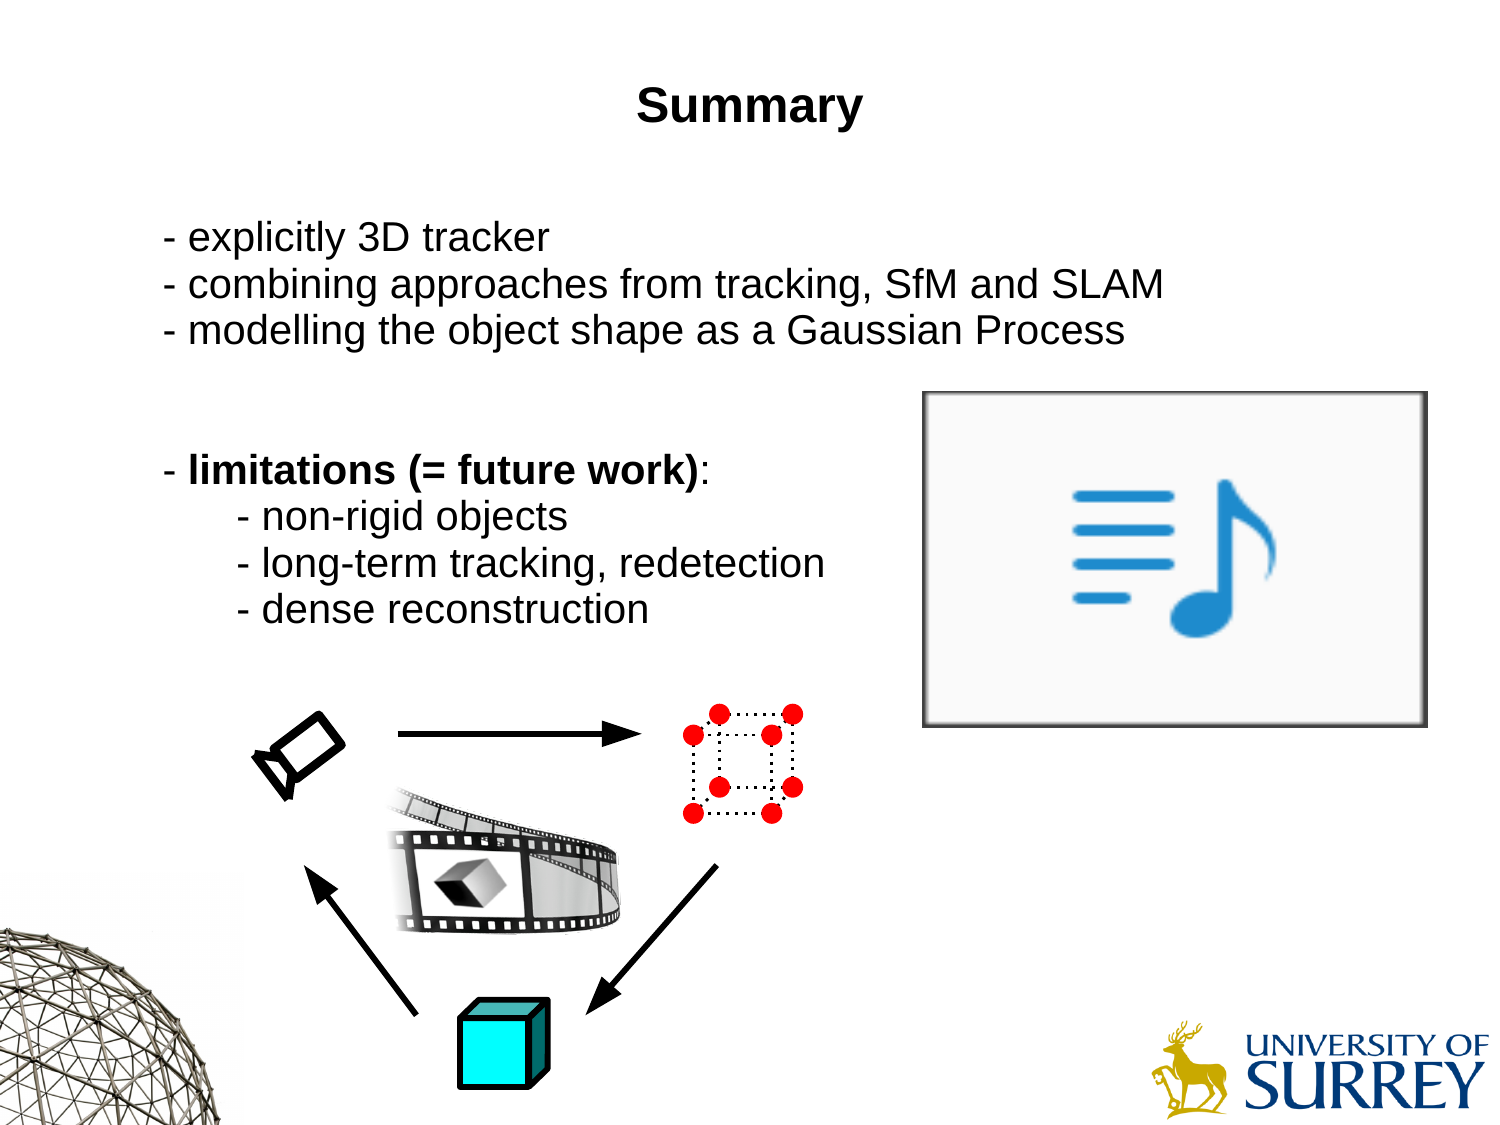

# Summary
- explicitly 3D tracker
- combining approaches from tracking, SfM and SLAM
- modelling the object shape as a Gaussian Process
- limitations (= future work):
	- non-rigid objects
	- long-term tracking, redetection
	- dense reconstruction